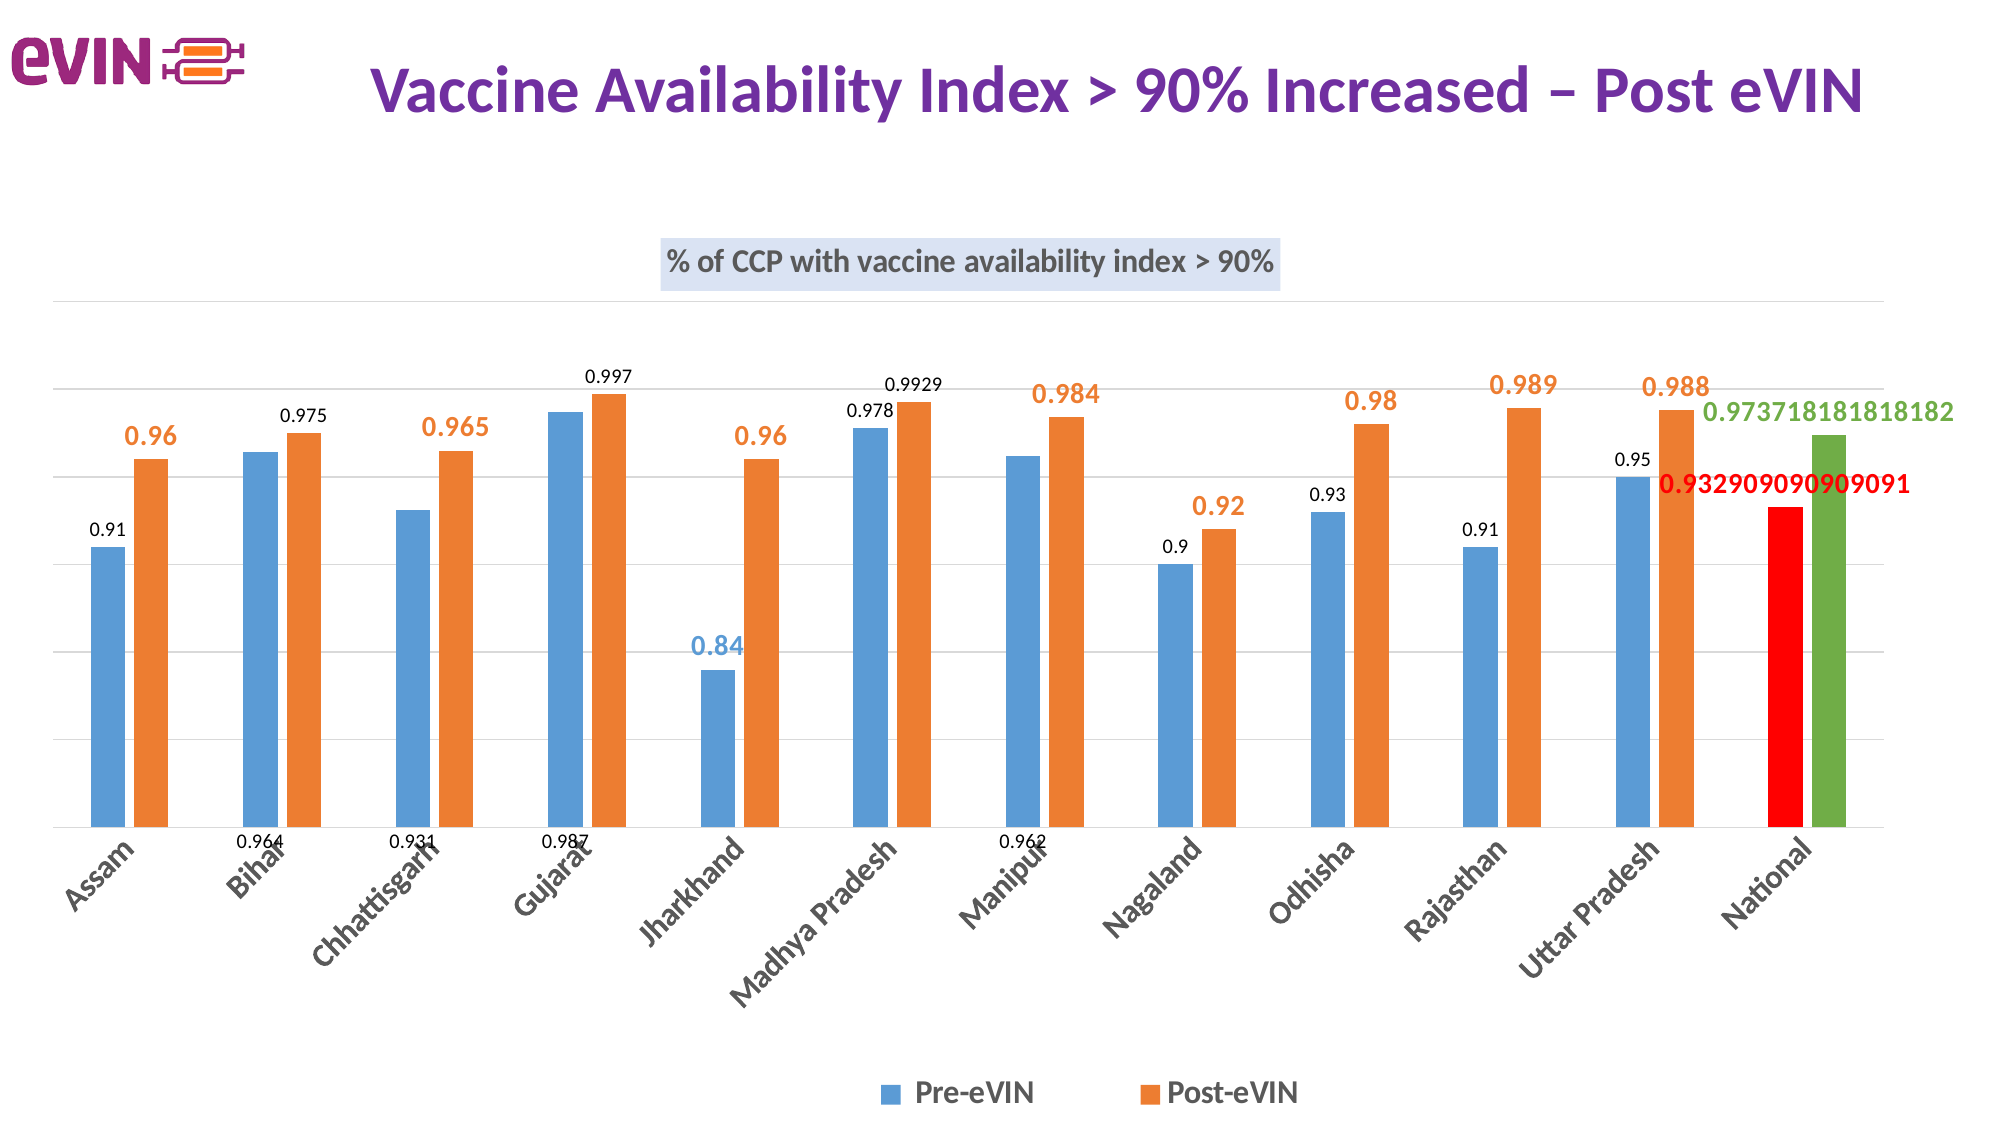

# Vaccine Availability Index > 90% Increased – Post eVIN
### Chart: % of CCP with vaccine availability index > 90%
| Category | Pre-eVIN | Post-eVIN |
|---|---|---|
| Assam | 0.91 | 0.96 |
| Bihar | 0.964 | 0.975 |
| Chhattisgarh | 0.931 | 0.965 |
| Gujarat | 0.987 | 0.997 |
| Jharkhand | 0.84 | 0.96 |
| Madhya Pradesh | 0.978 | 0.9929 |
| Manipur | 0.962 | 0.984 |
| Nagaland | 0.9 | 0.92 |
| Odhisha | 0.93 | 0.98 |
| Rajasthan | 0.91 | 0.989 |
| Uttar Pradesh | 0.95 | 0.988 |
| National | 0.932909090909091 | 0.973718181818182 |